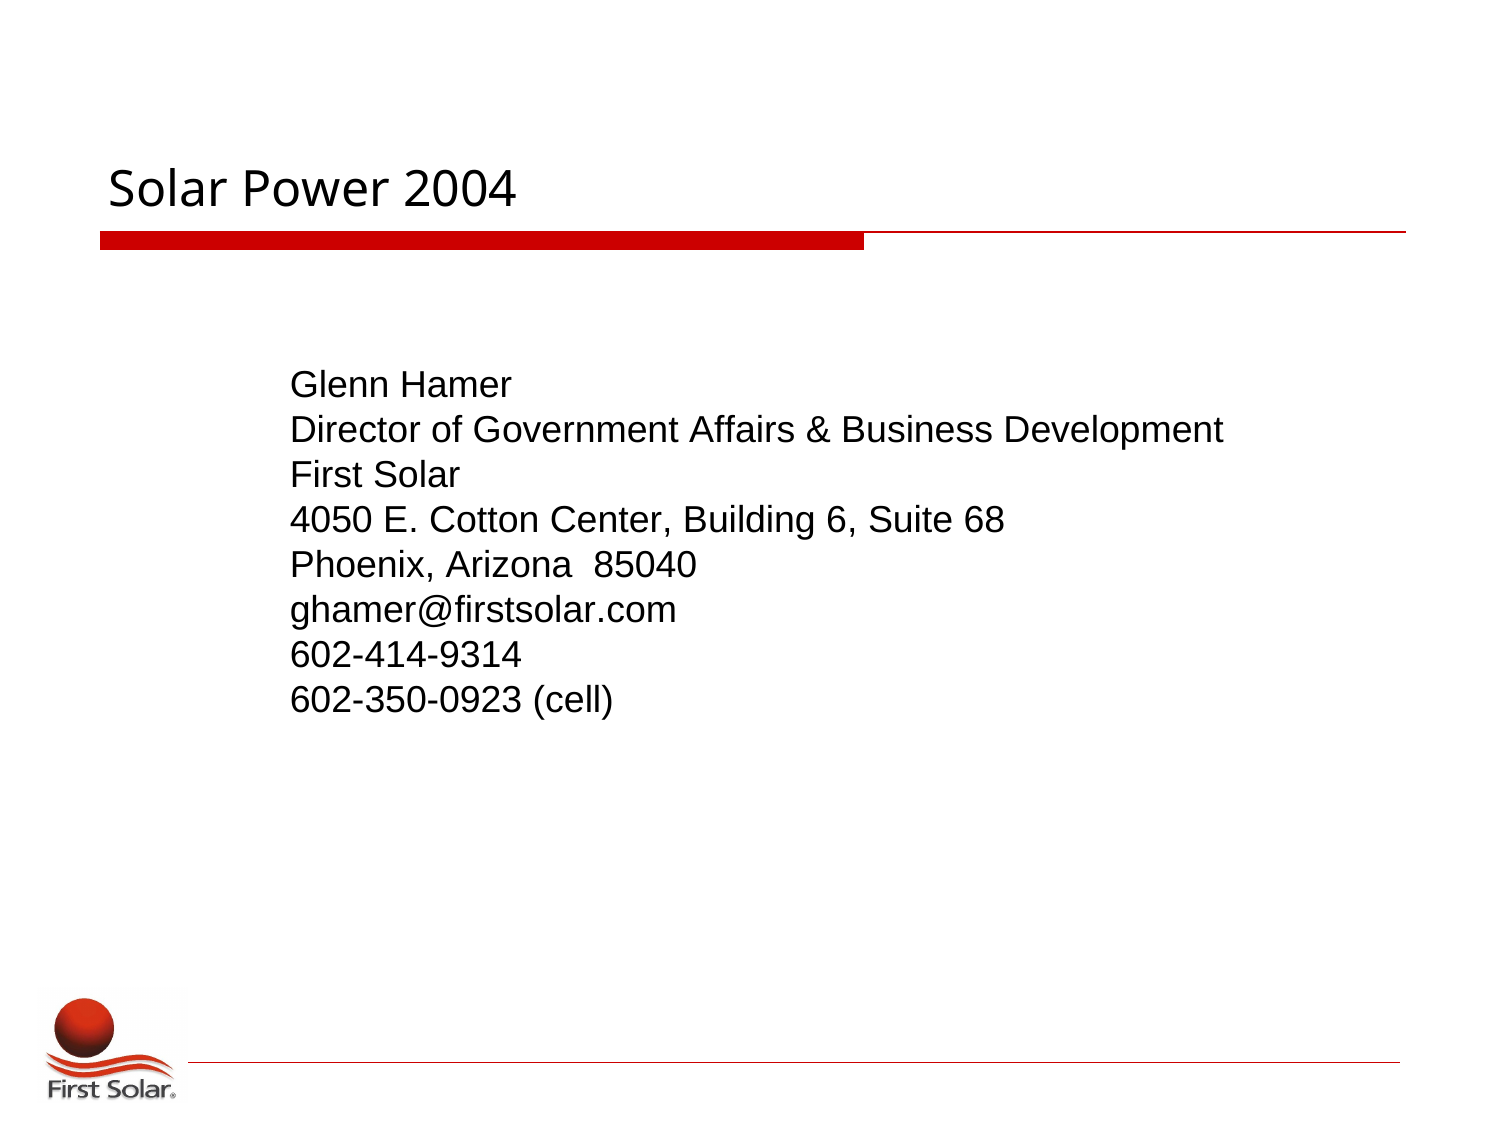

# Solar Power 2004
Glenn Hamer
Director of Government Affairs & Business Development
First Solar
4050 E. Cotton Center, Building 6, Suite 68
Phoenix, Arizona 85040
ghamer@firstsolar.com
602-414-9314
602-350-0923 (cell)